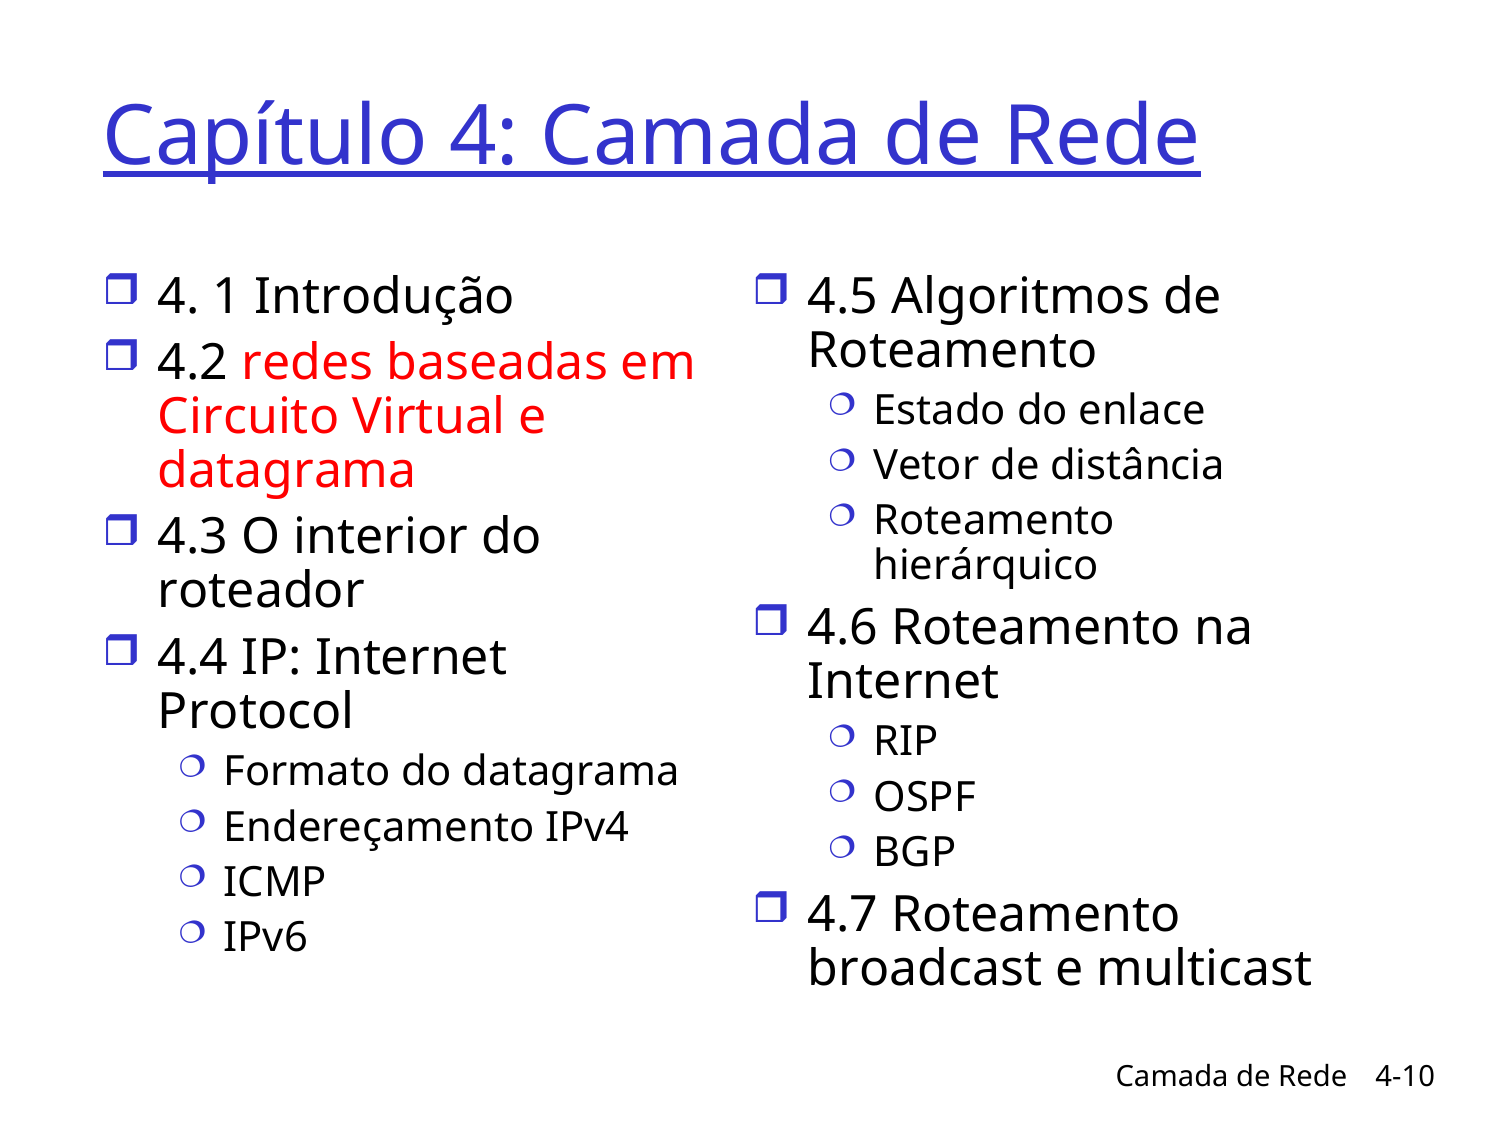

Capítulo 4: Camada de Rede
4. 1 Introdução
4.2 redes baseadas em Circuito Virtual e datagrama
4.3 O interior do roteador
4.4 IP: Internet Protocol
Formato do datagrama
Endereçamento IPv4
ICMP
IPv6
4.5 Algoritmos de Roteamento
Estado do enlace
Vetor de distância
Roteamento hierárquico
4.6 Roteamento na Internet
RIP
OSPF
BGP
4.7 Roteamento broadcast e multicast
Camada de Rede